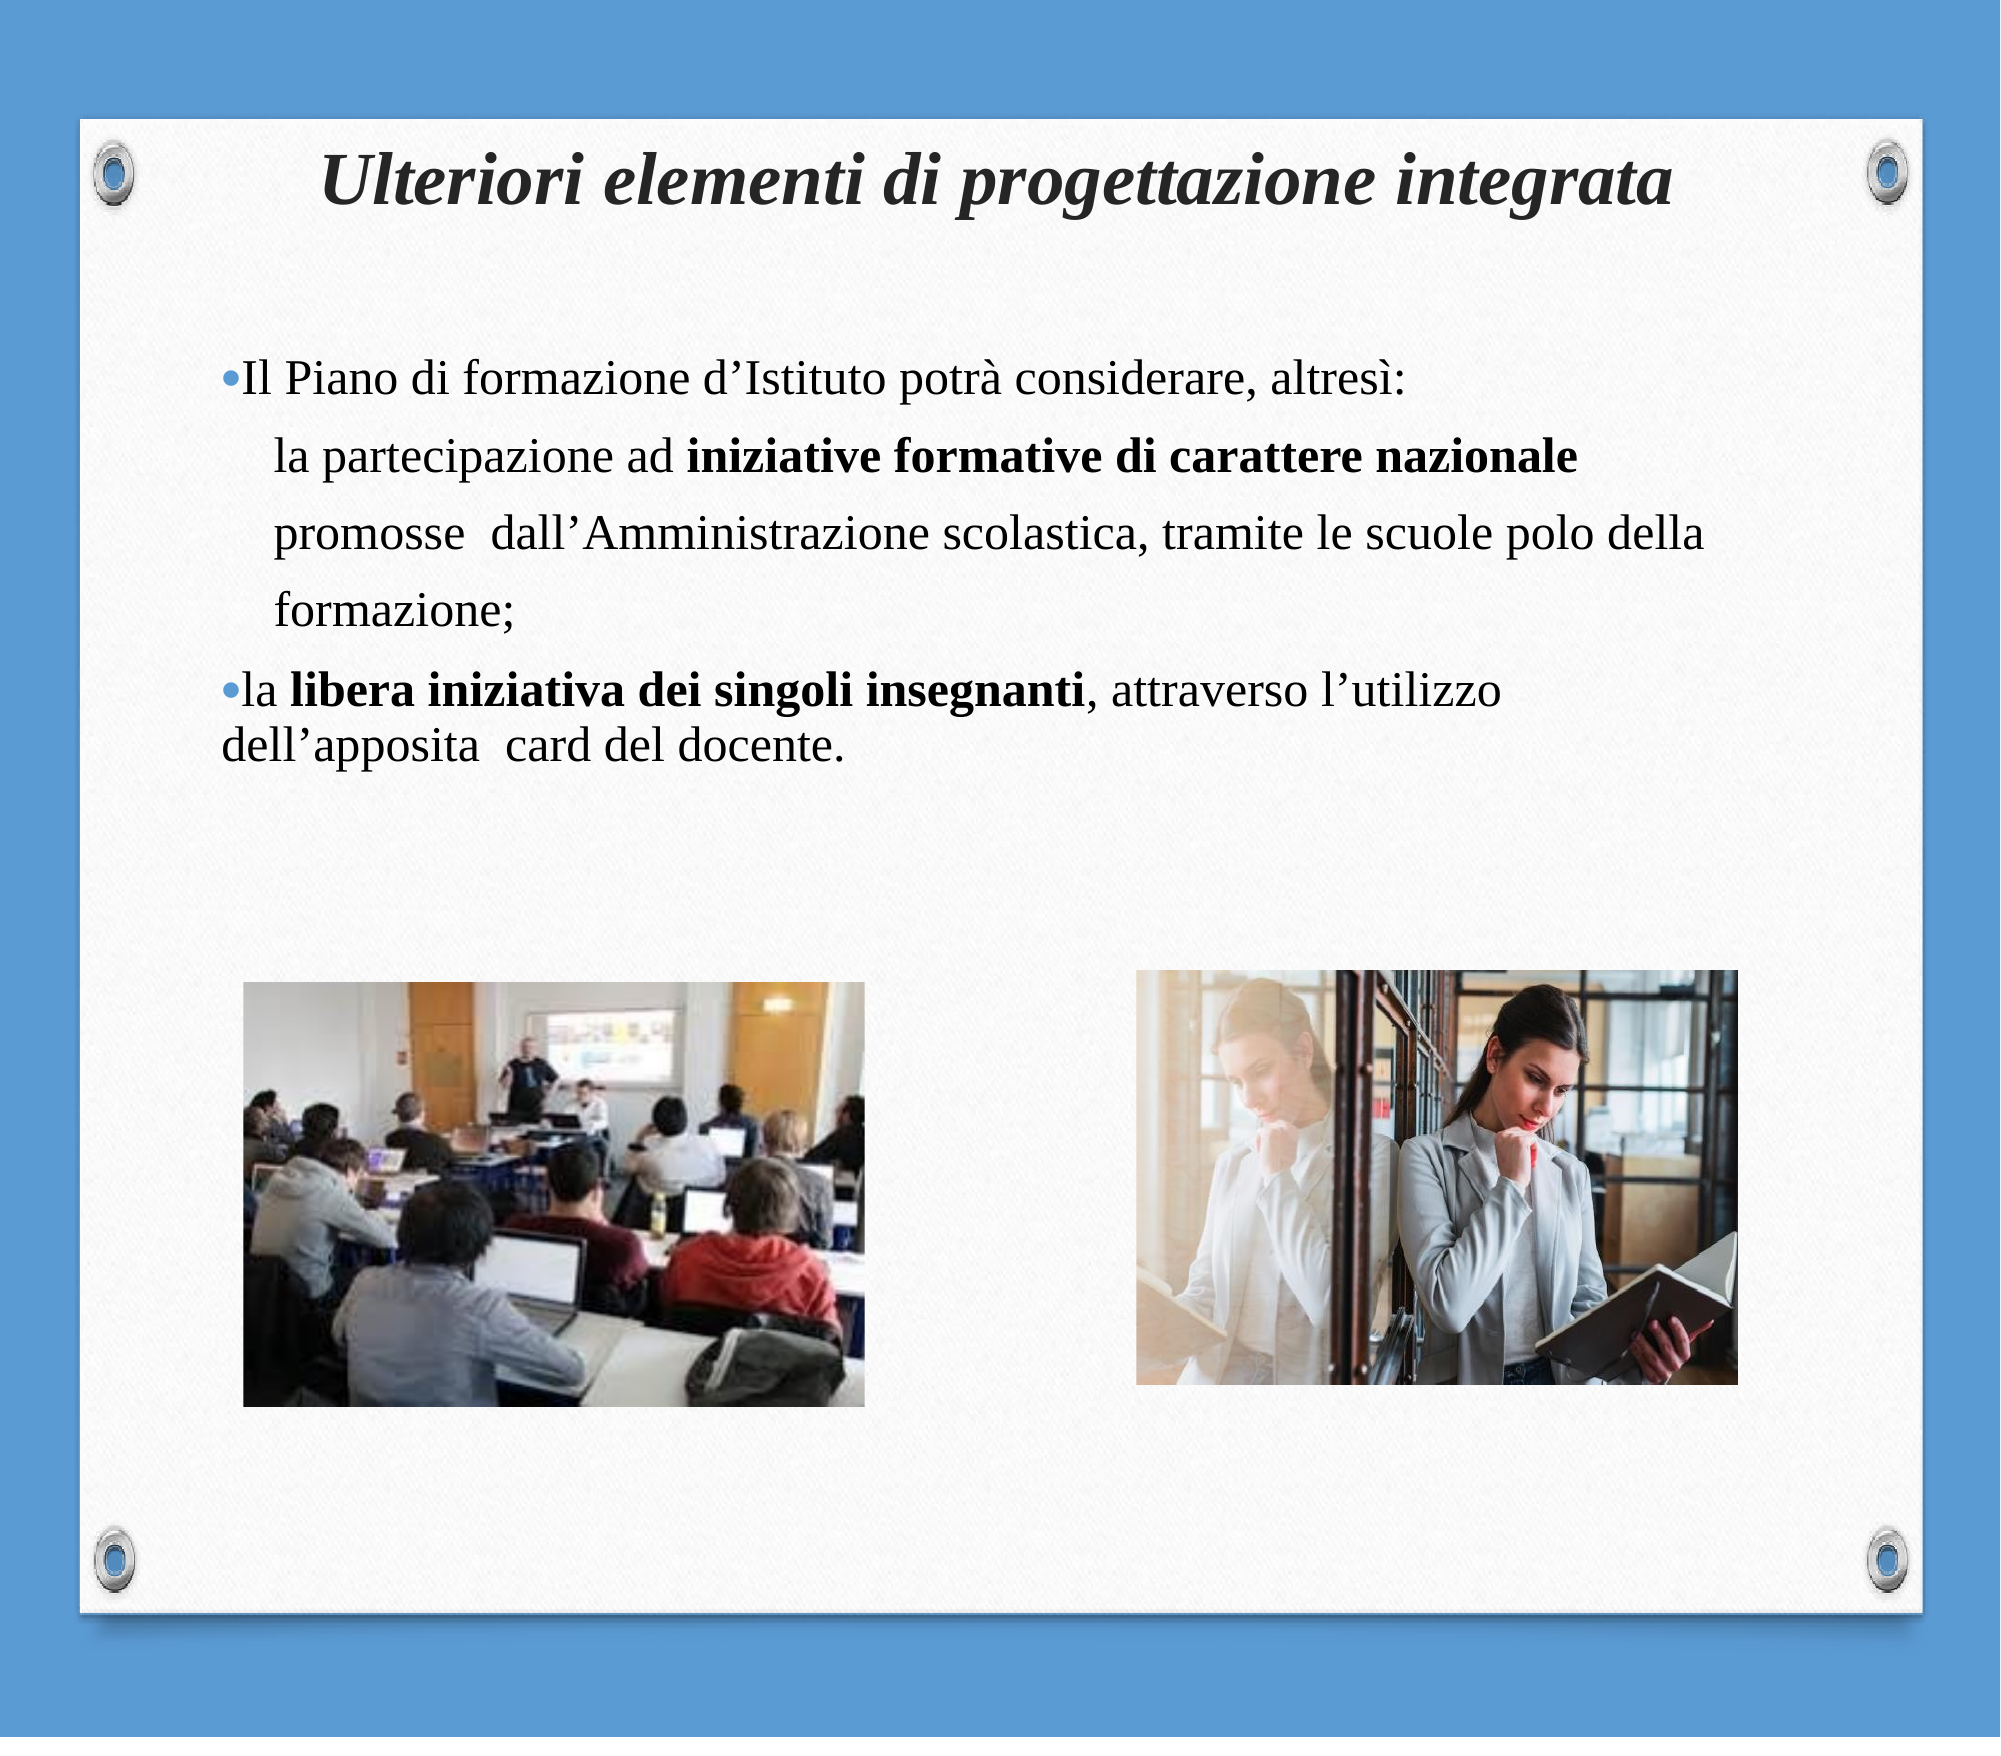

# Ulteriori elementi di progettazione integrata
Il Piano di formazione d’Istituto potrà considerare, altresì:
la partecipazione ad iniziative formative di carattere nazionale promosse dall’Amministrazione scolastica, tramite le scuole polo della formazione;
la libera iniziativa dei singoli insegnanti, attraverso l’utilizzo dell’apposita card del docente.